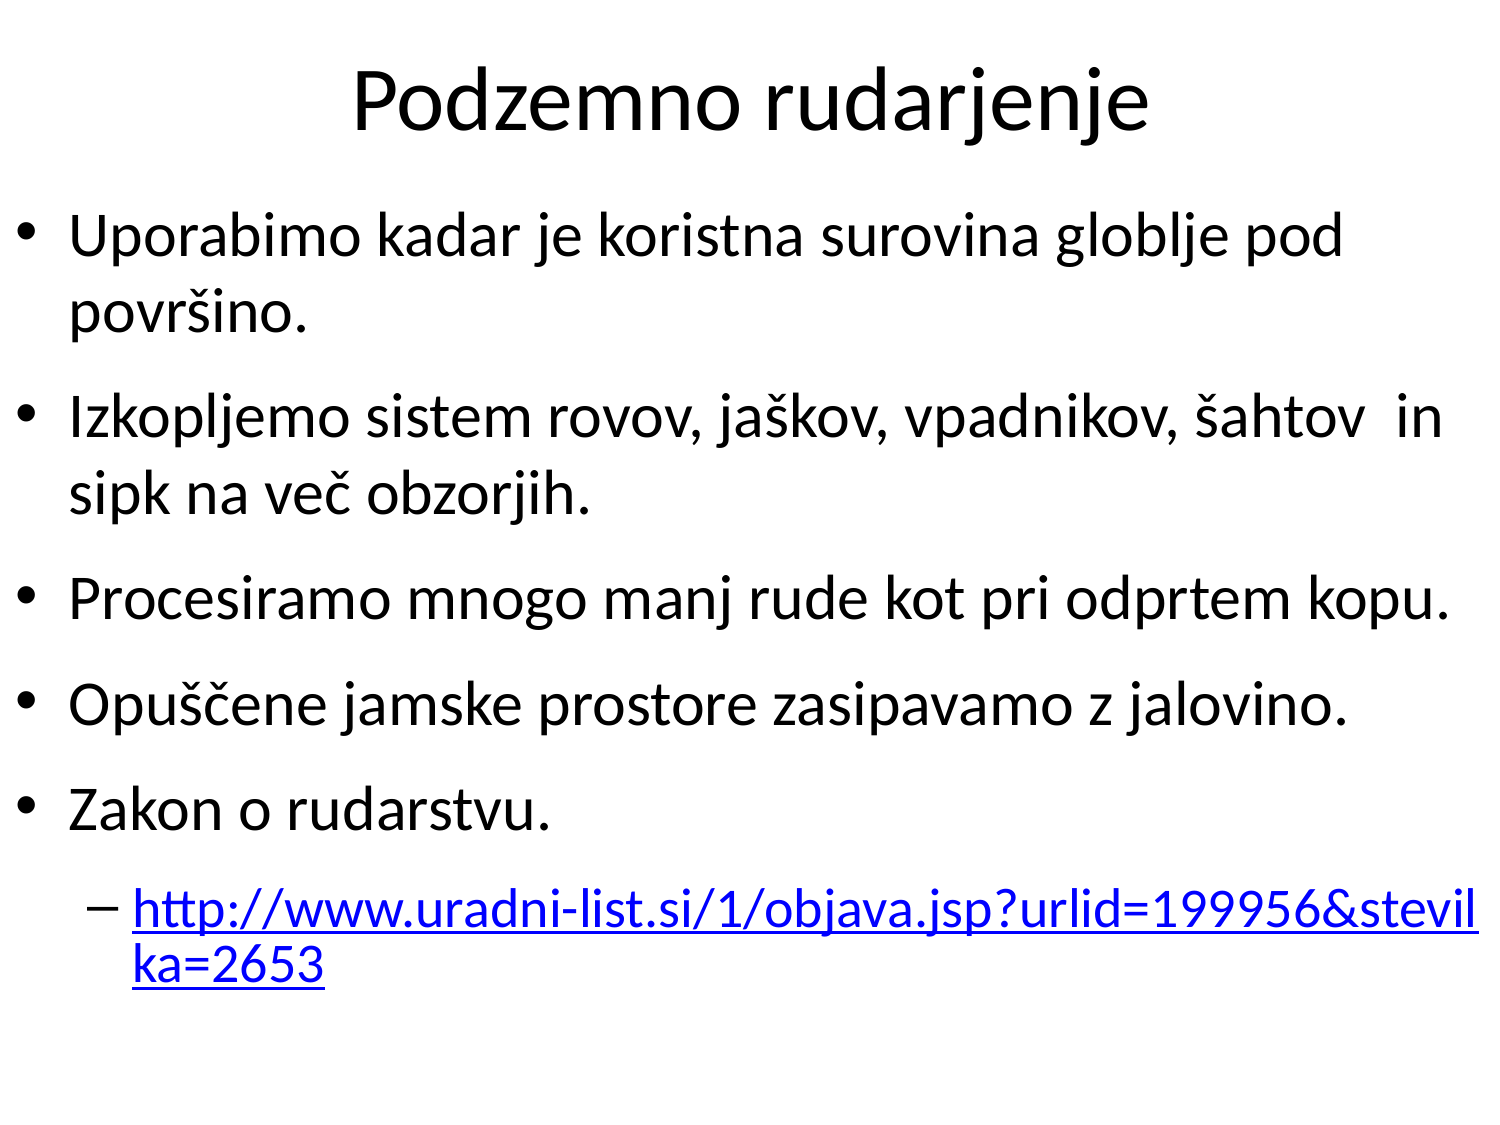

# Podzemno rudarjenje
Uporabimo kadar je koristna surovina globlje pod površino.
Izkopljemo sistem rovov, jaškov, vpadnikov, šahtov in sipk na več obzorjih.
Procesiramo mnogo manj rude kot pri odprtem kopu.
Opuščene jamske prostore zasipavamo z jalovino.
Zakon o rudarstvu.
http://www.uradni-list.si/1/objava.jsp?urlid=199956&stevilka=2653